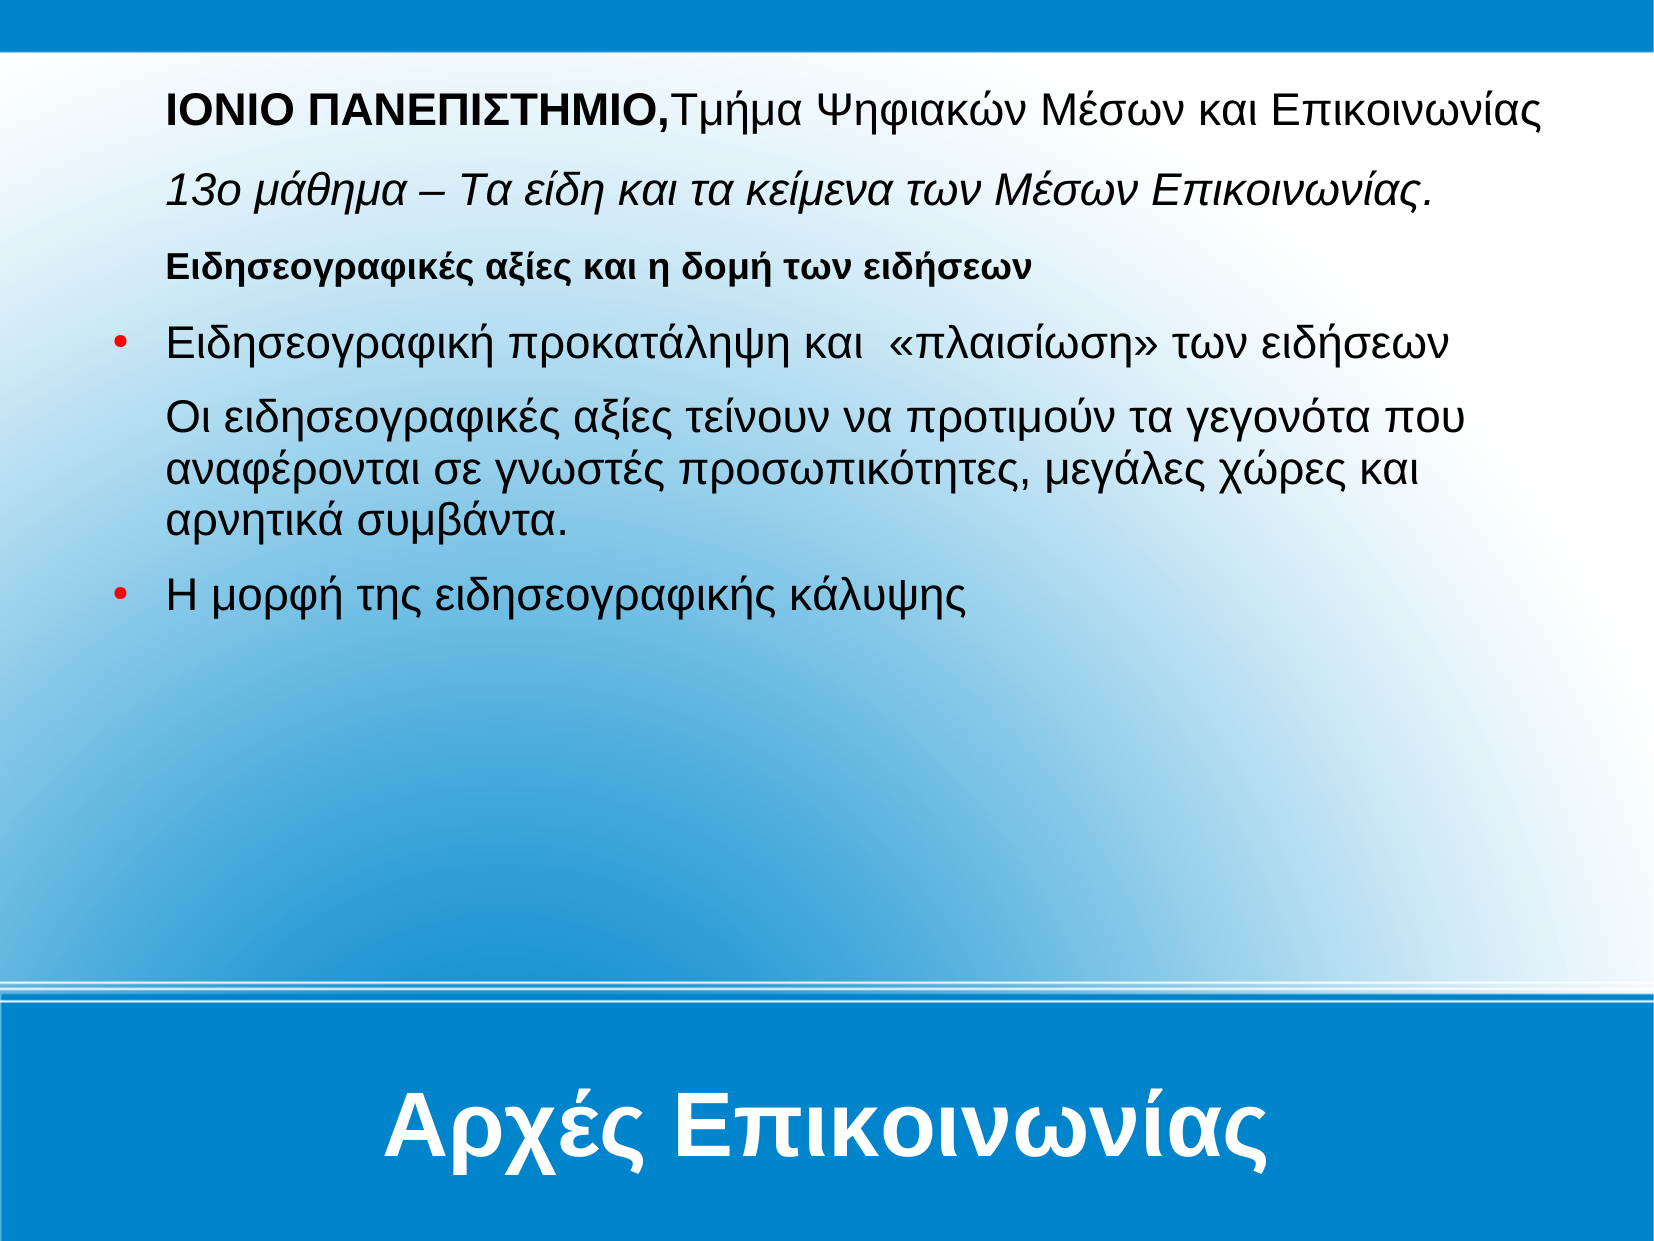

ΙΟΝΙΟ ΠΑΝΕΠΙΣΤΗΜΙΟ,Τμήμα Ψηφιακών Μέσων και Επικοινωνίας
13ο μάθημα – Τα είδη και τα κείμενα των Μέσων Επικοινωνίας.
Ειδησεογραφικές αξίες και η δομή των ειδήσεων
Ειδησεογραφική προκατάληψη και «πλαισίωση» των ειδήσεων
Οι ειδησεογραφικές αξίες τείνουν να προτιμούν τα γεγονότα που αναφέρονται σε γνωστές προσωπικότητες, μεγάλες χώρες και αρνητικά συμβάντα.
Η μορφή της ειδησεογραφικής κάλυψης
# Αρχές Επικοινωνίας